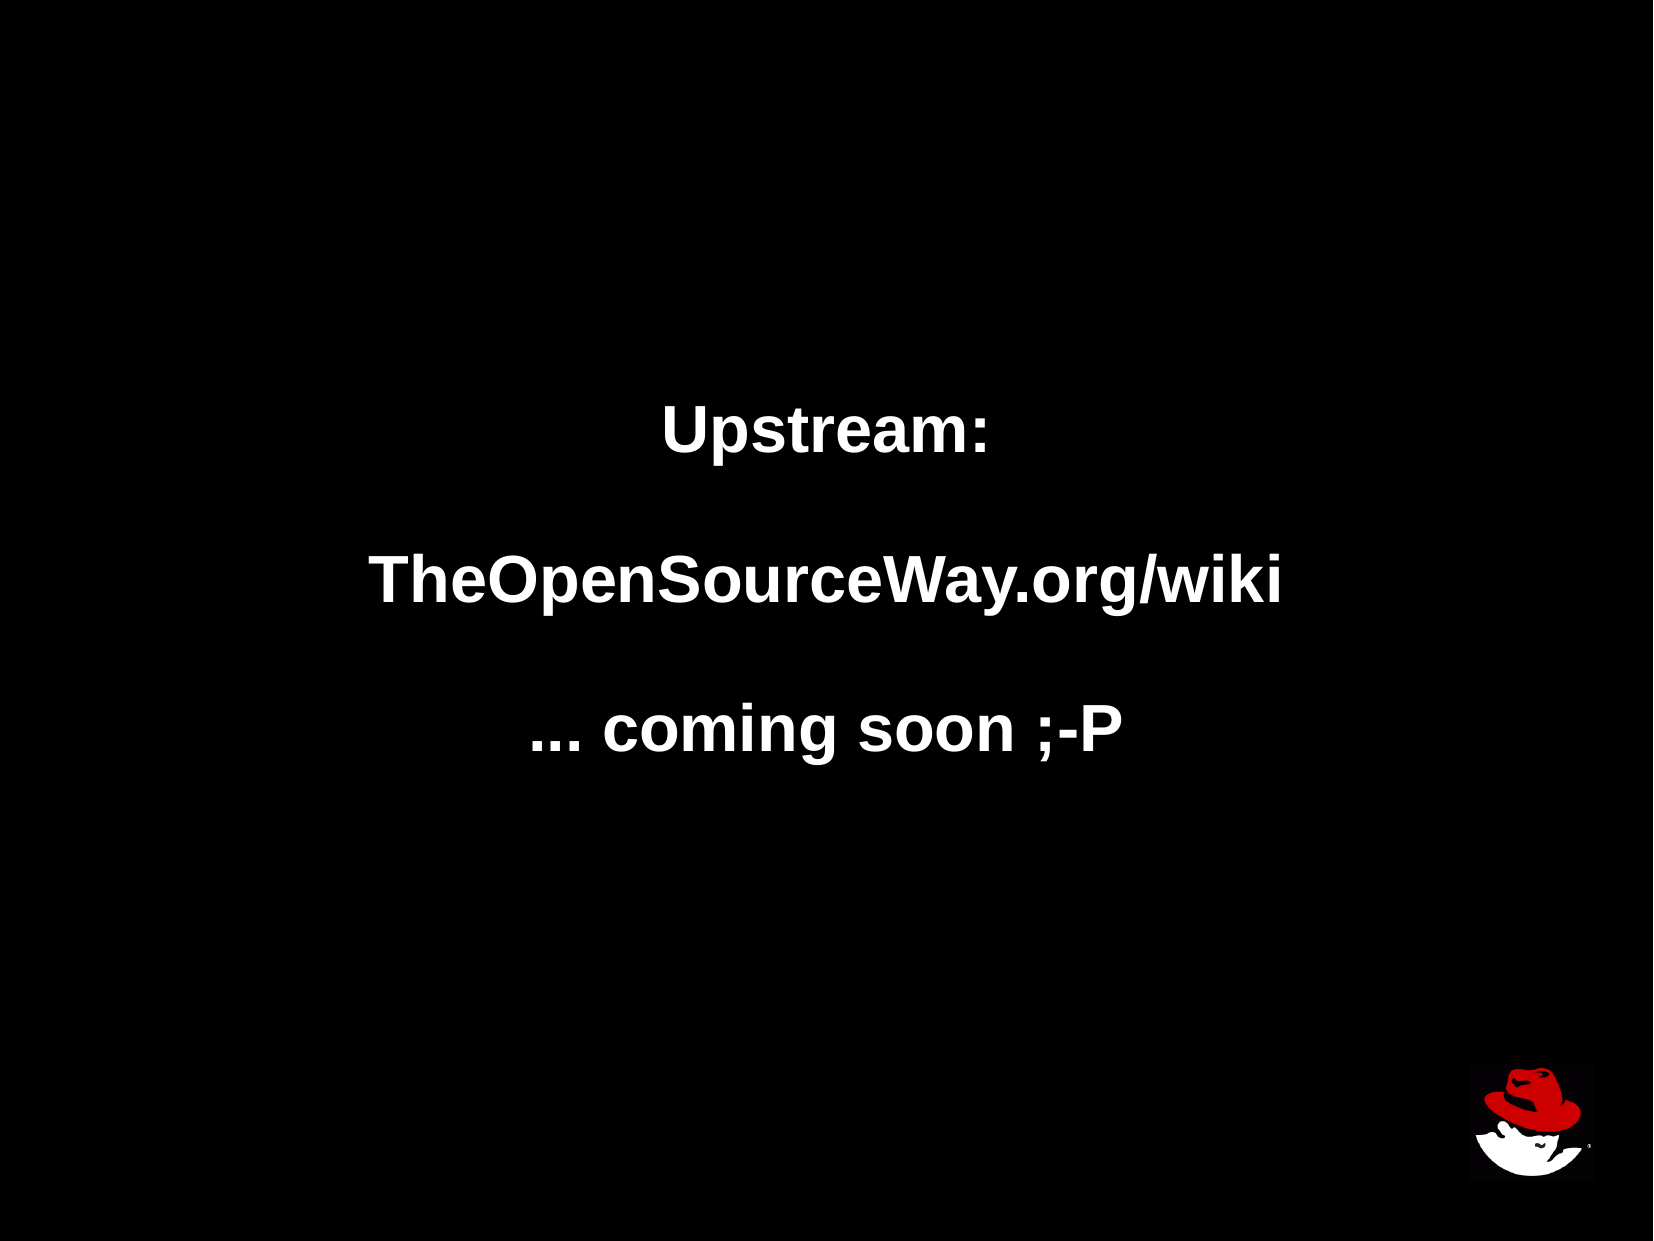

# Upstream:
TheOpenSourceWay.org/wiki
... coming soon ;-P